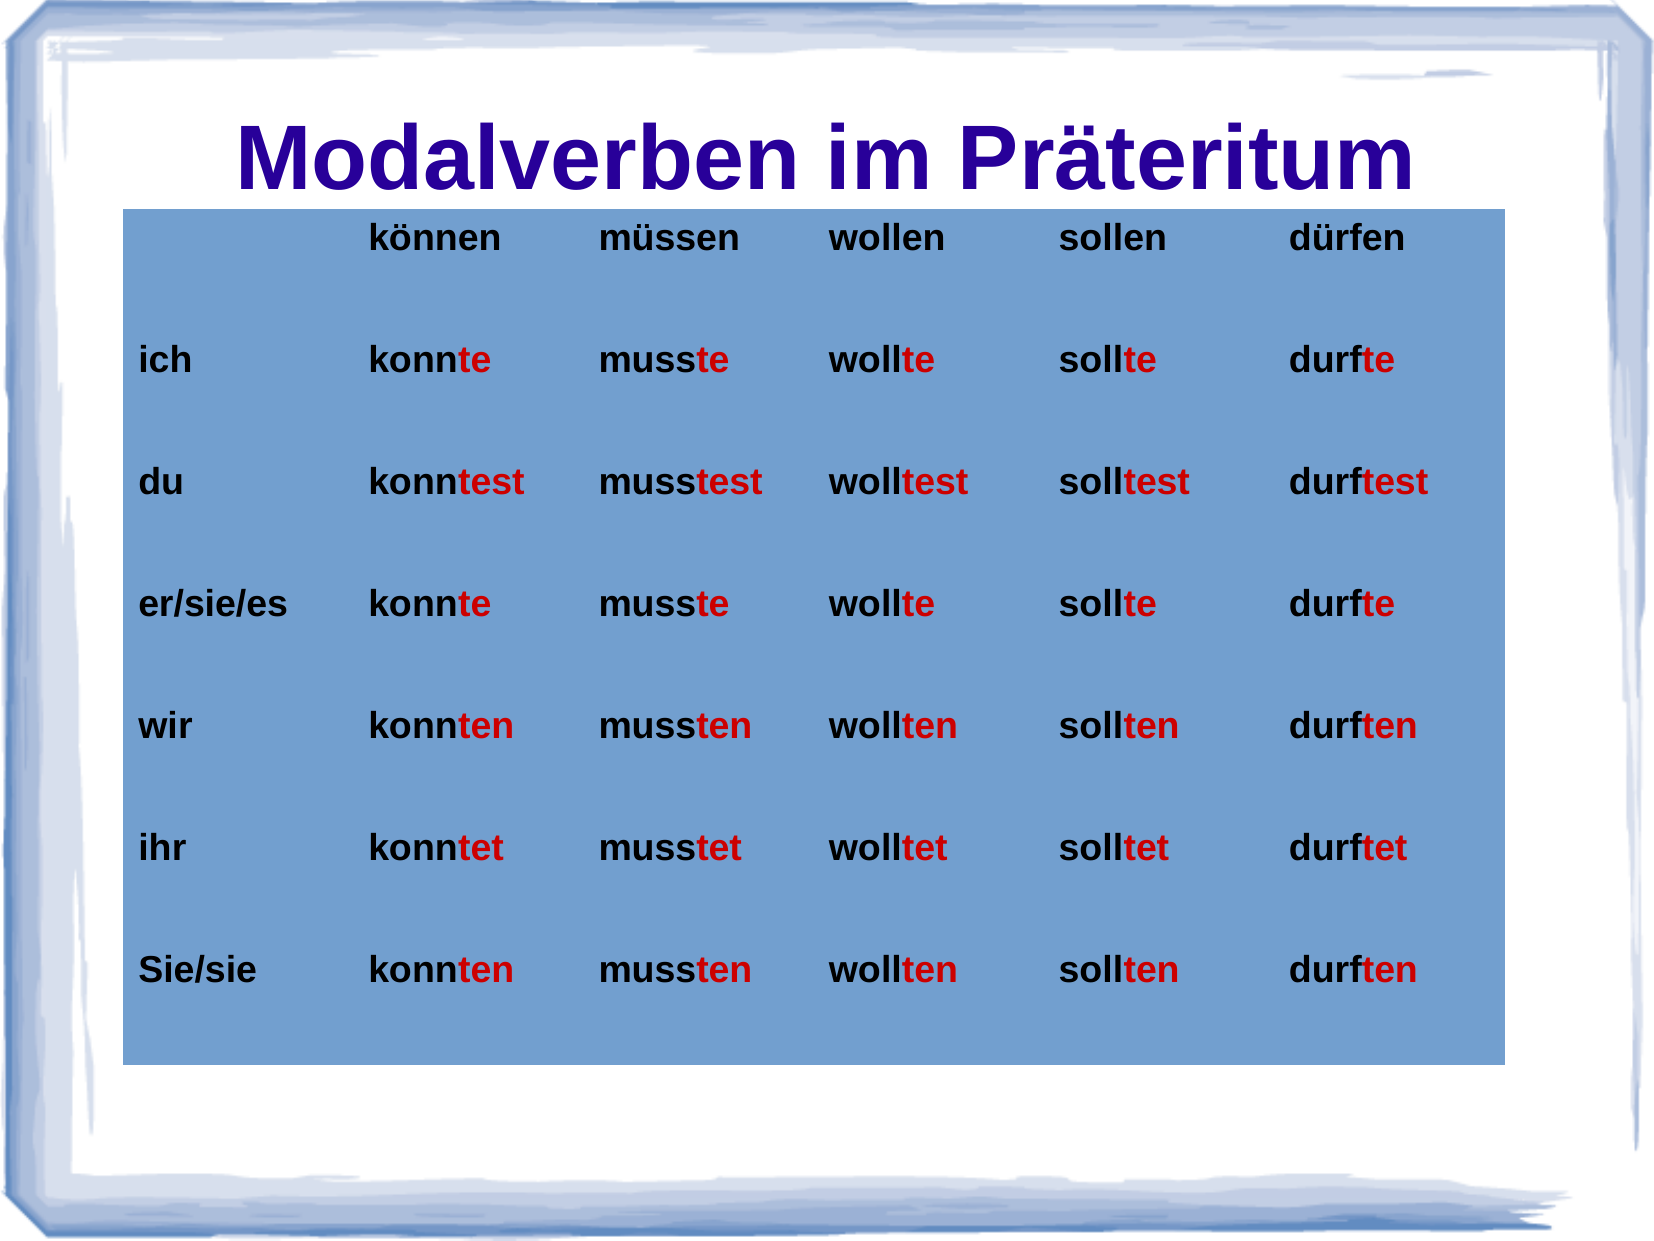

# Modalverben im Präteritum
| | können | müssen | wollen | sollen | dürfen |
| --- | --- | --- | --- | --- | --- |
| ich | konnte | musste | wollte | sollte | durfte |
| du | konntest | musstest | wolltest | solltest | durftest |
| er/sie/es | konnte | musste | wollte | sollte | durfte |
| wir | konnten | mussten | wollten | sollten | durften |
| ihr | konntet | musstet | wolltet | solltet | durftet |
| Sie/sie | konnten | mussten | wollten | sollten | durften |